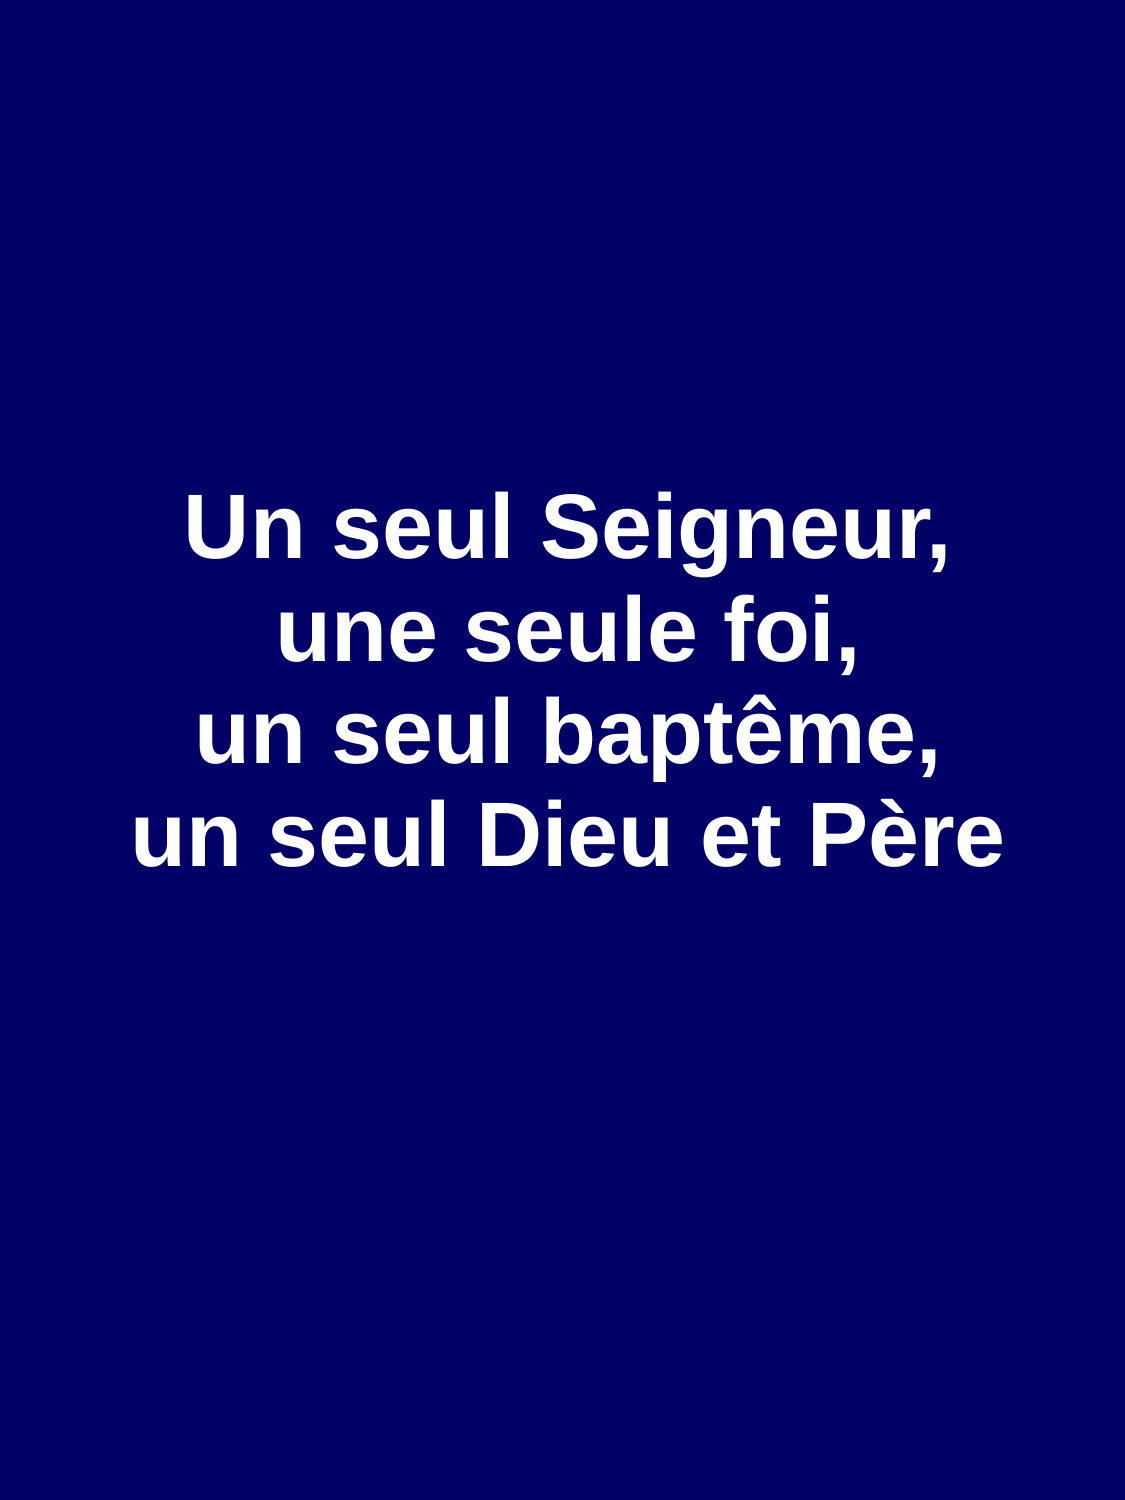

# Un seul Seigneur, une seule foi, un seul baptême, un seul Dieu et Père